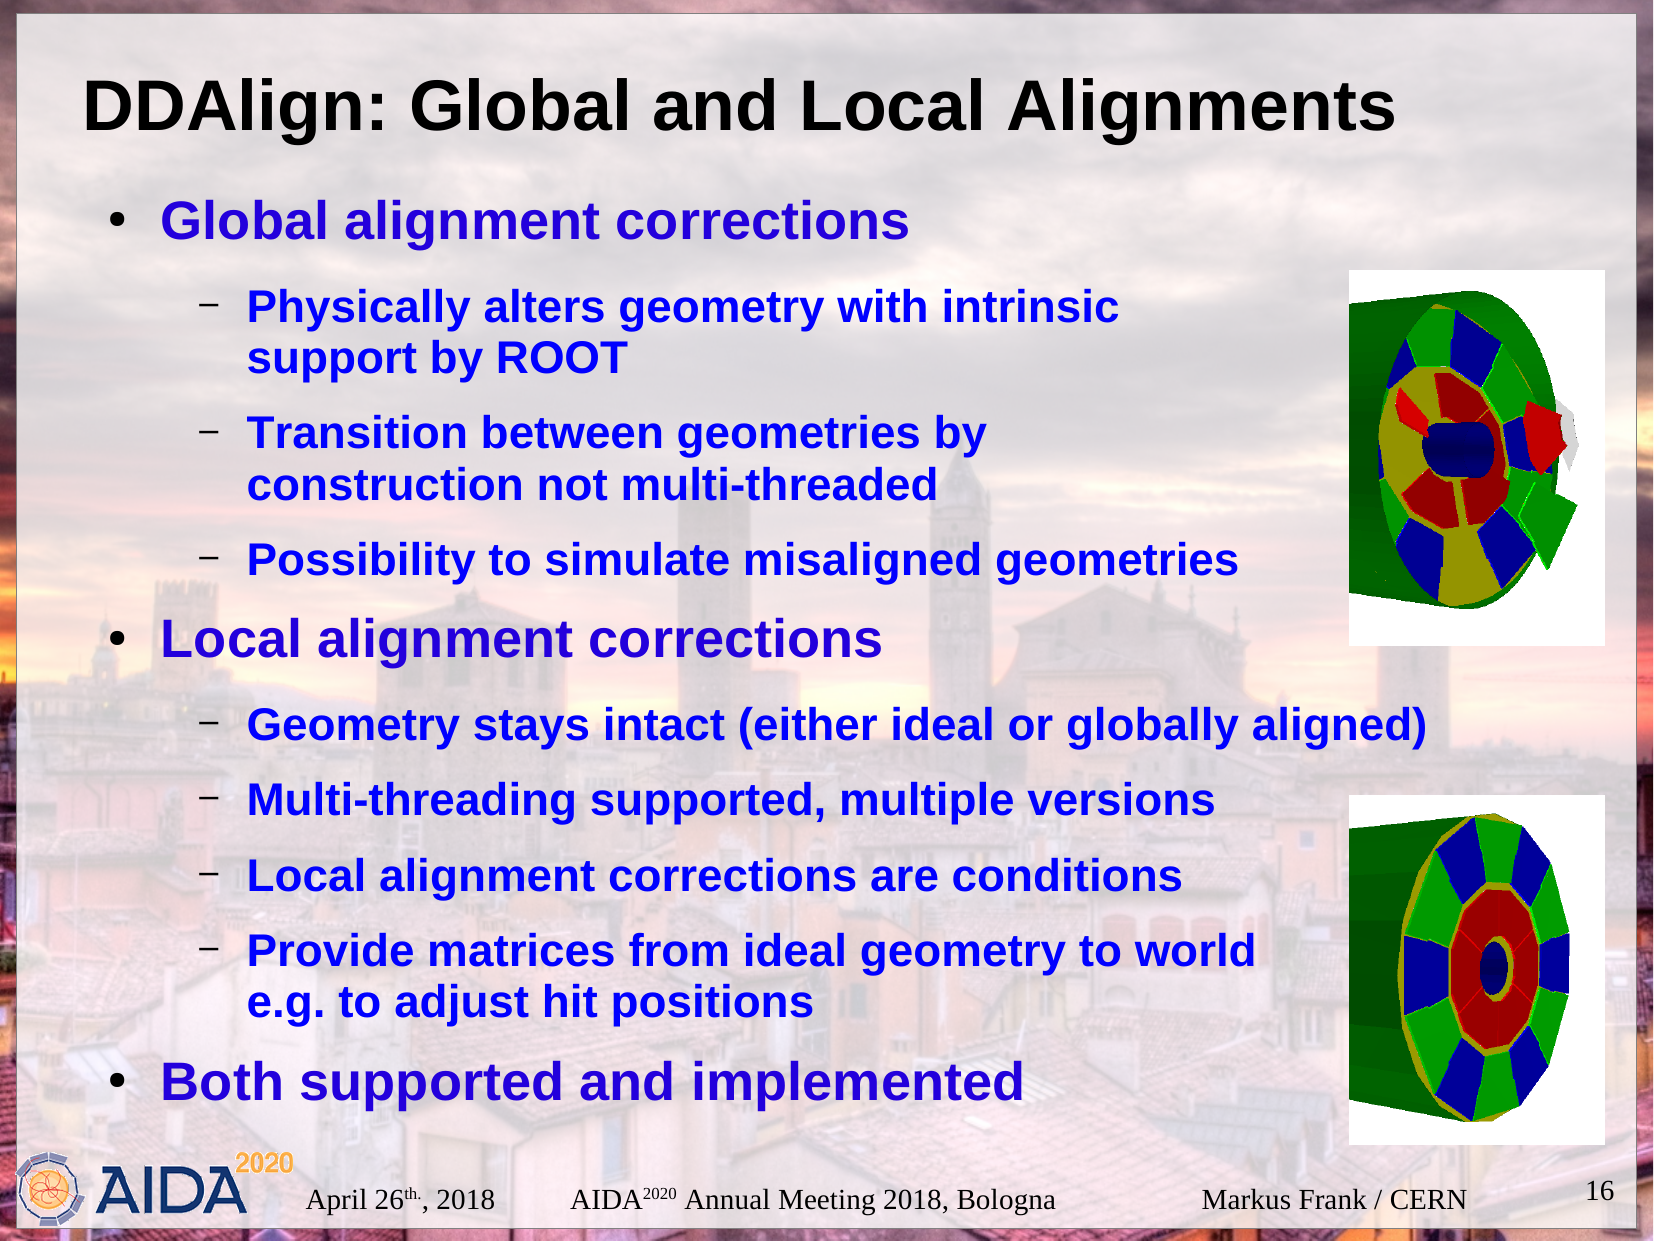

# DDAlign: Global and Local Alignments
Global alignment corrections
Physically alters geometry with intrinsic
support by ROOT
Transition between geometries by
construction not multi-threaded
Possibility to simulate misaligned geometries
Local alignment corrections
Geometry stays intact (either ideal or globally aligned)
Multi-threading supported, multiple versions
Local alignment corrections are conditions
Provide matrices from ideal geometry to world
e.g. to adjust hit positions
Both supported and implemented
16
February, 4th. 2014
CLIC Workshop at CERN, Markus Frank / CERN